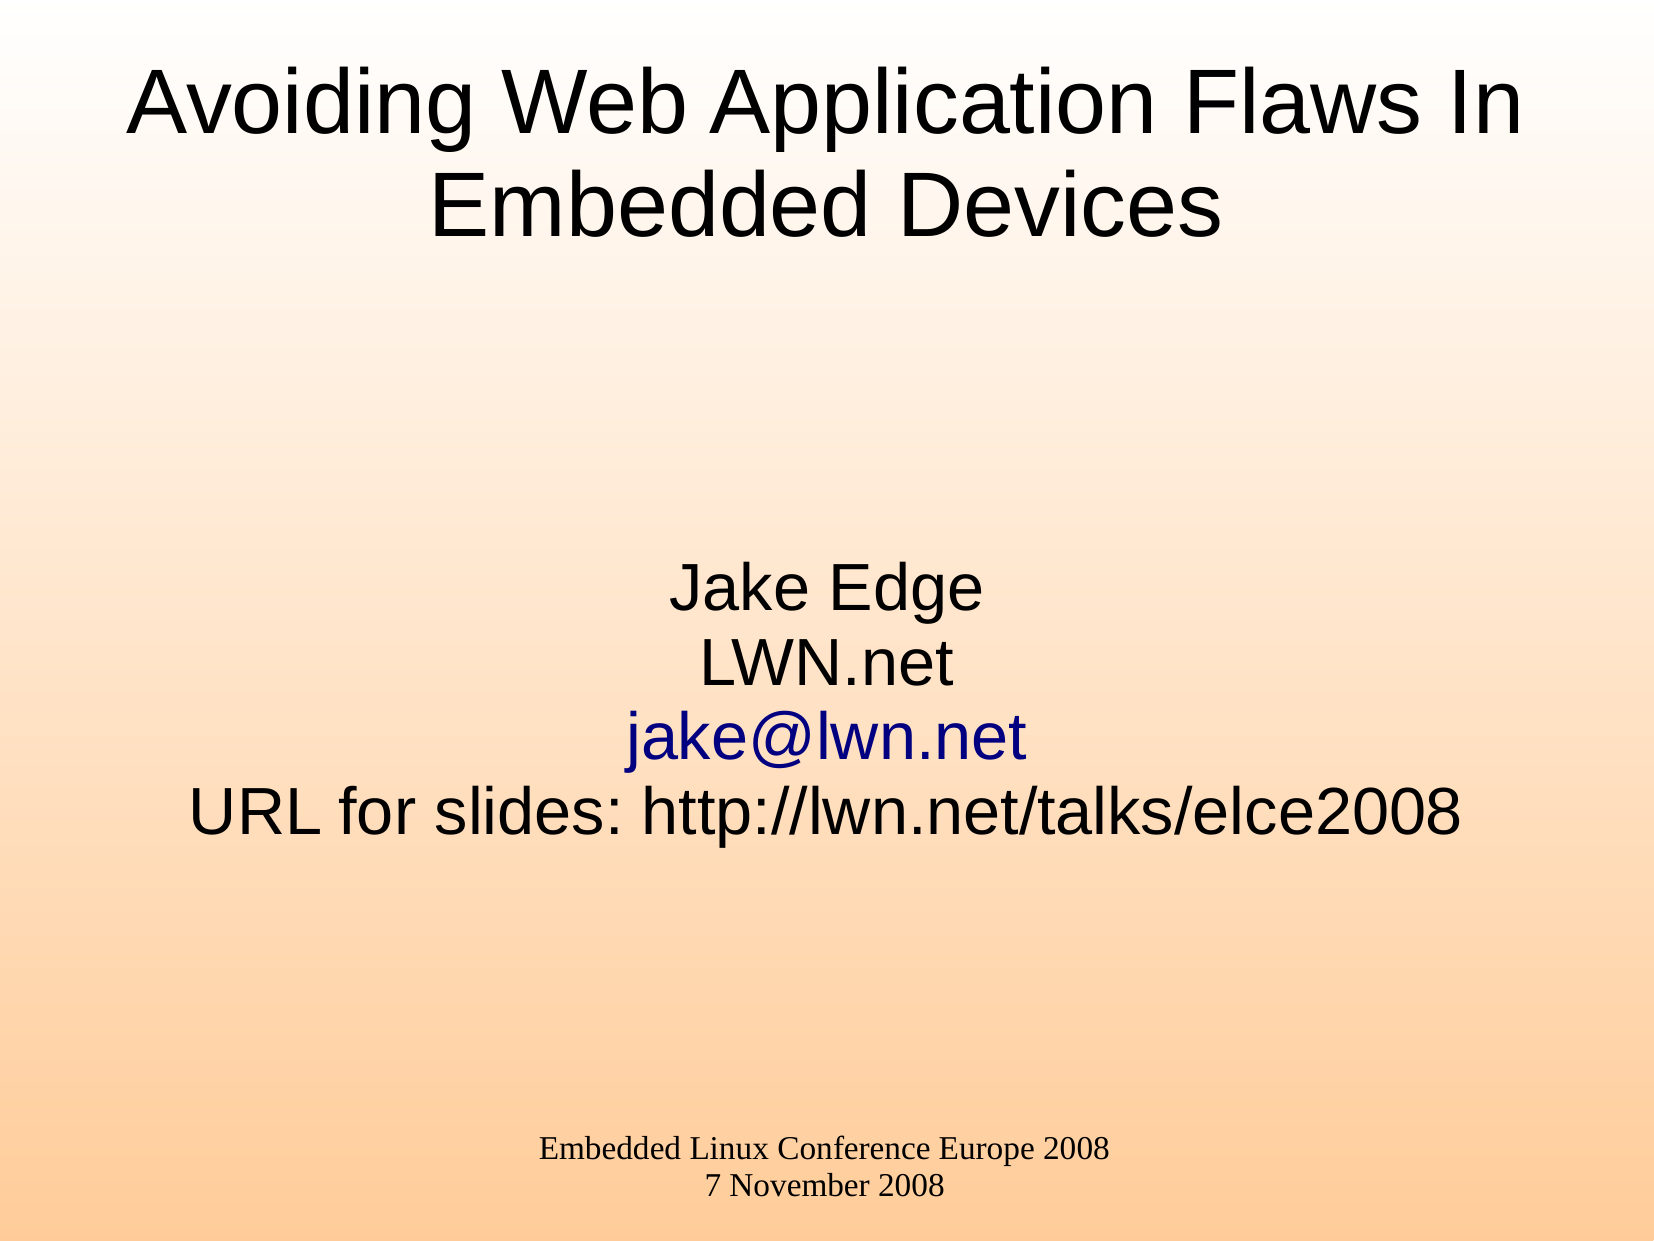

# Avoiding Web Application Flaws In Embedded Devices
Jake Edge
LWN.net
jake@lwn.net
URL for slides: http://lwn.net/talks/elce2008
Embedded Linux Conference Europe 2008